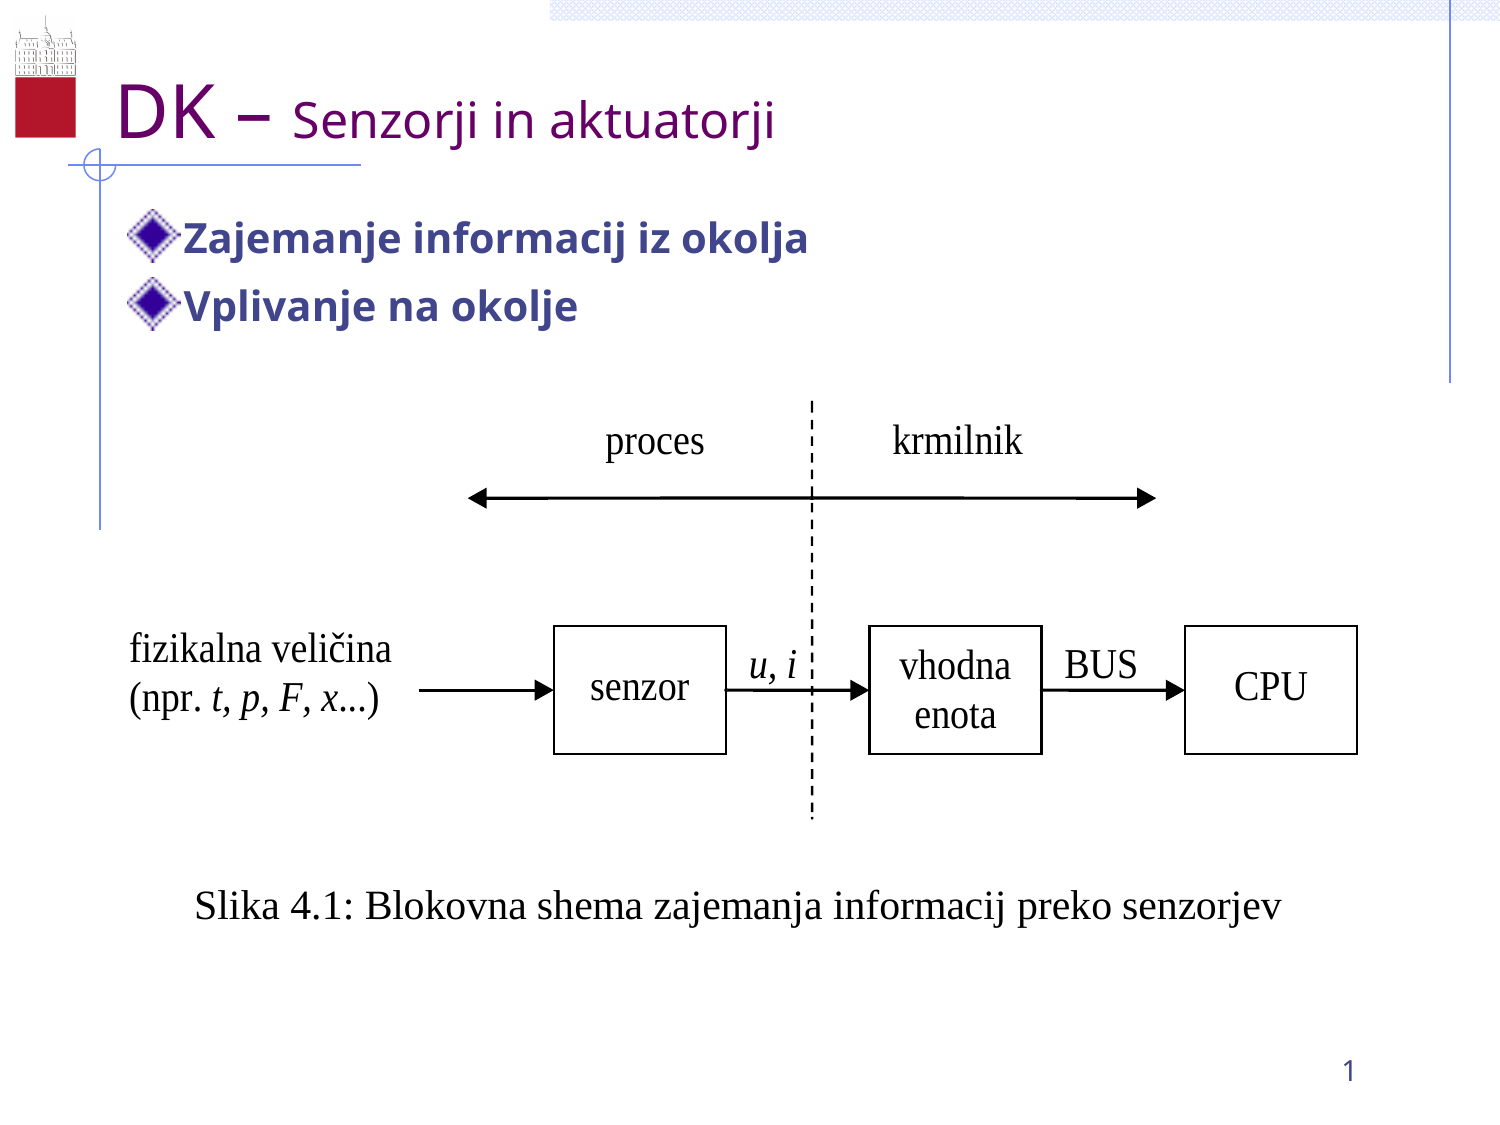

DK – Senzorji in aktuatorji
# Zajemanje informacij iz okolja
Vplivanje na okolje